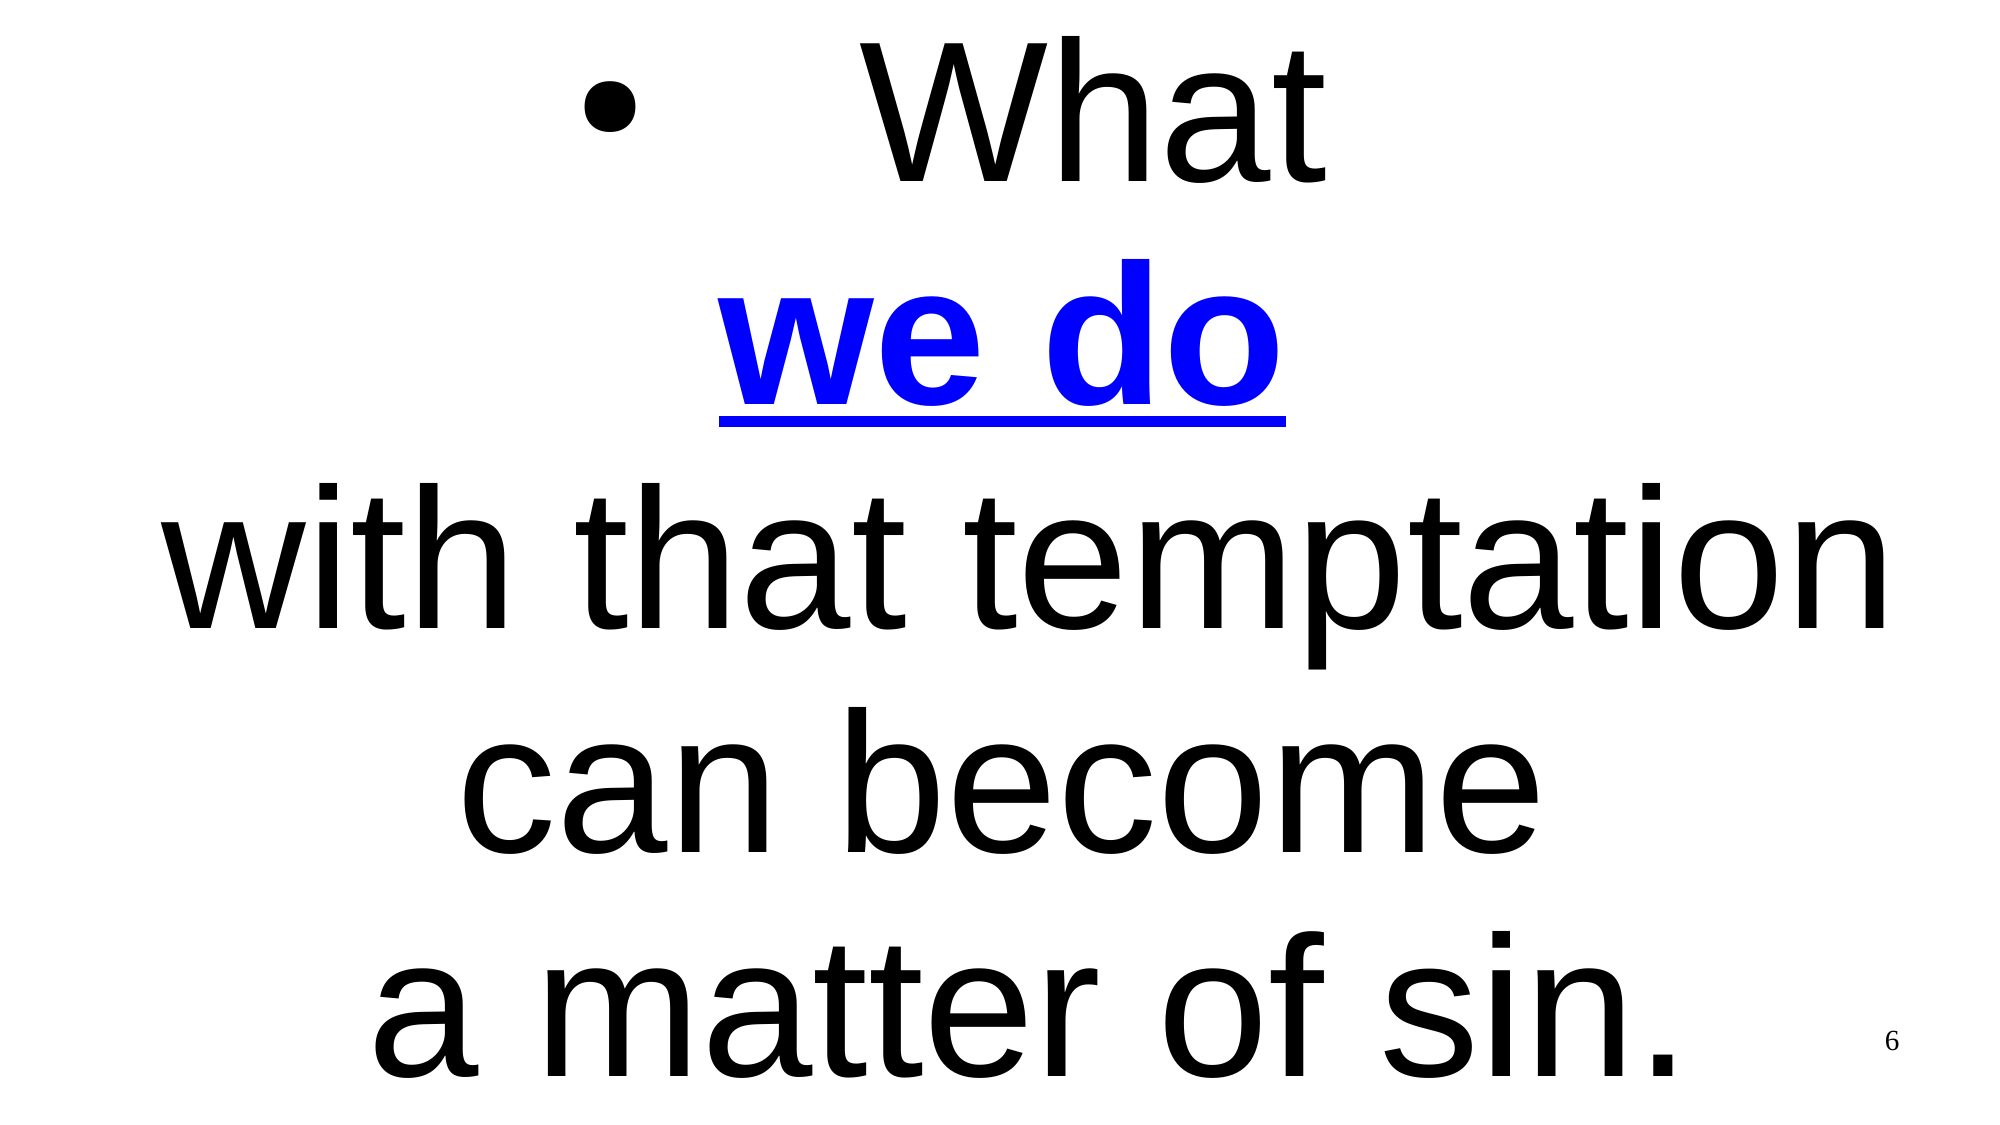

# What we do with that temptation can become a matter of sin.
6